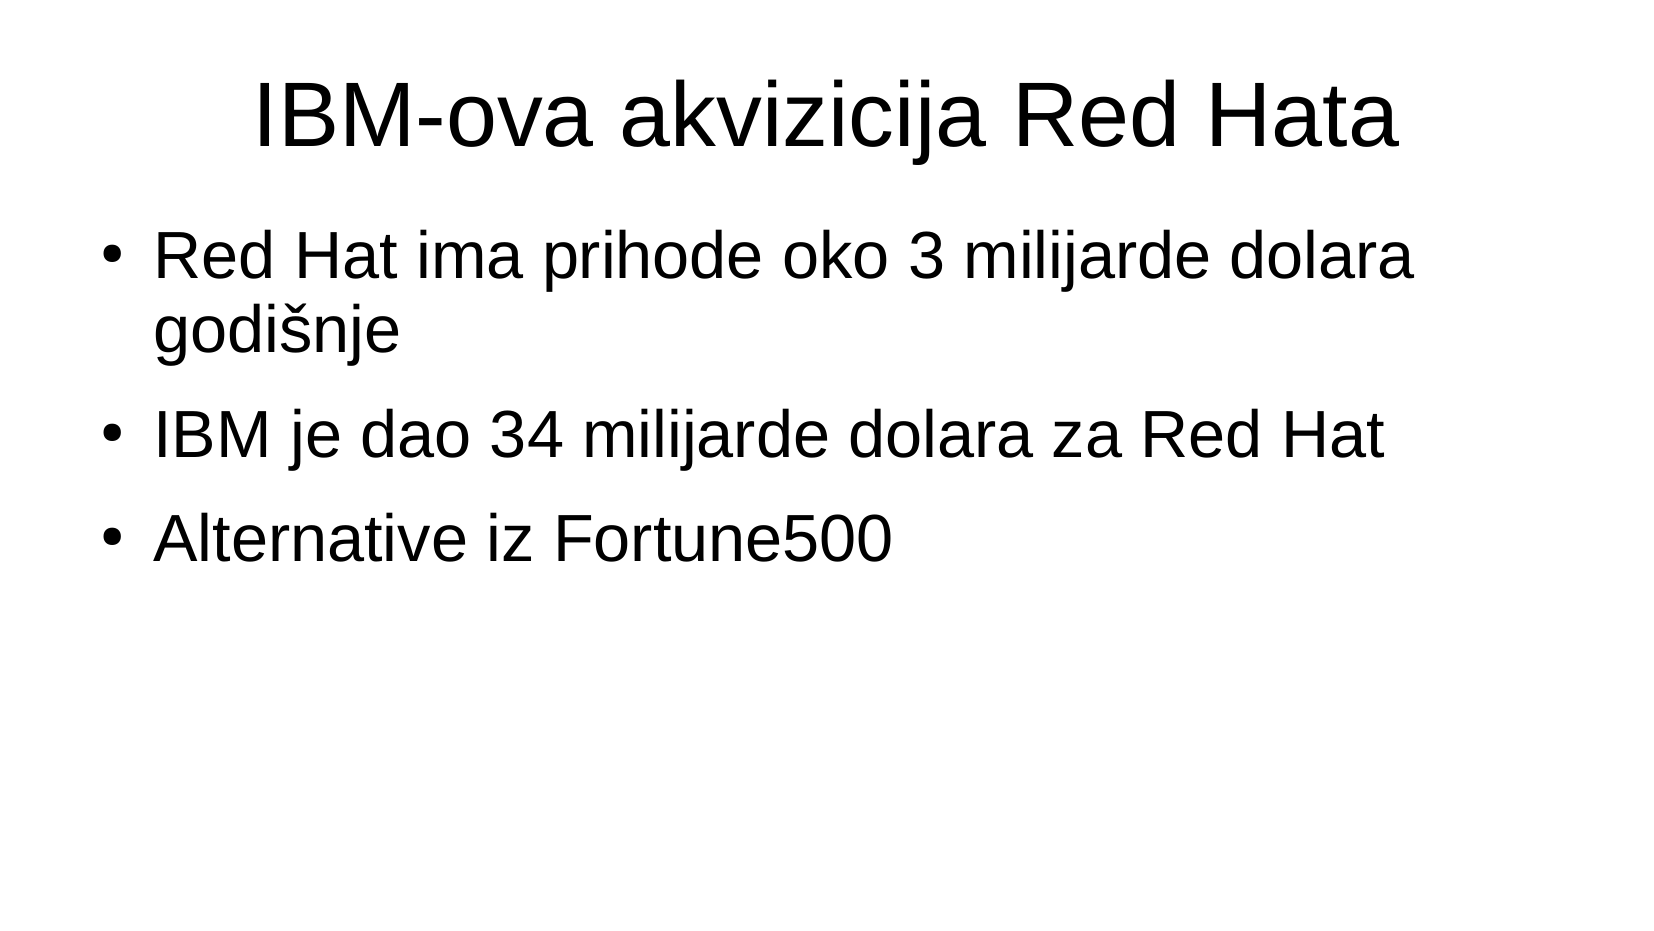

# IBM-ova akvizicija Red Hata
Red Hat ima prihode oko 3 milijarde dolara godišnje
IBM je dao 34 milijarde dolara za Red Hat
Alternative iz Fortune500